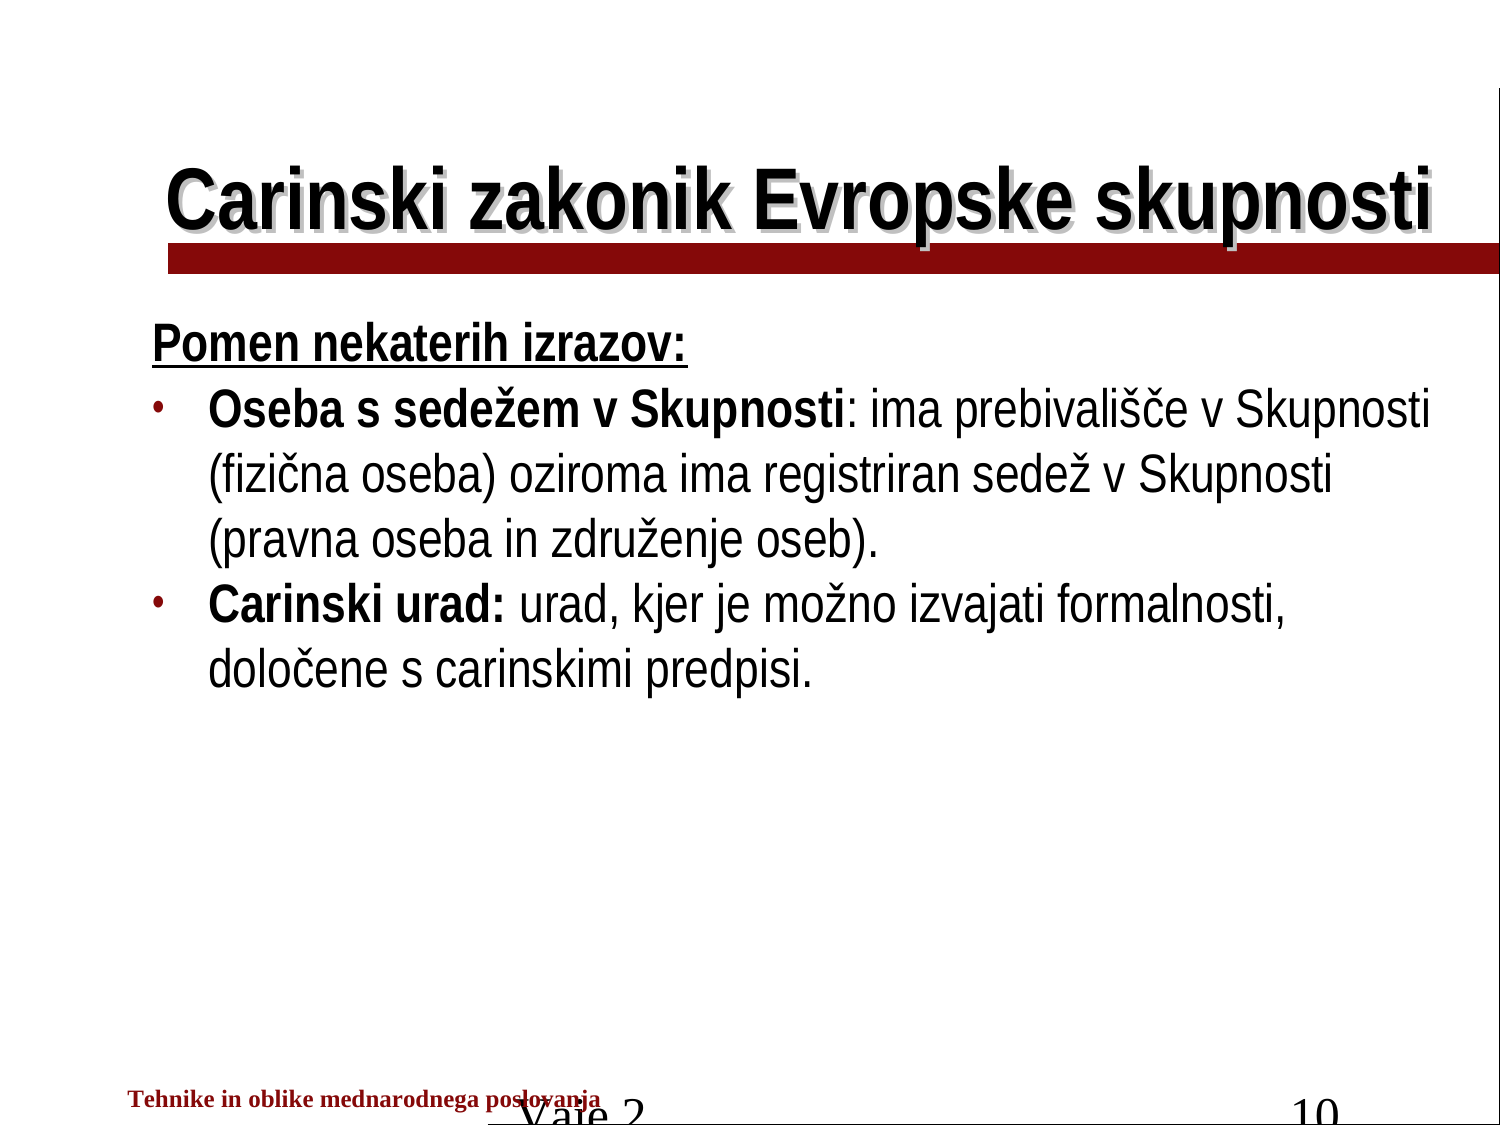

Carinski zakonik Evropske skupnosti
# Pomen nekaterih izrazov:
Oseba s sedežem v Skupnosti: ima prebivališče v Skupnosti (fizična oseba) oziroma ima registriran sedež v Skupnosti (pravna oseba in združenje oseb).
Carinski urad: urad, kjer je možno izvajati formalnosti, določene s carinskimi predpisi.
Vaje 1
10